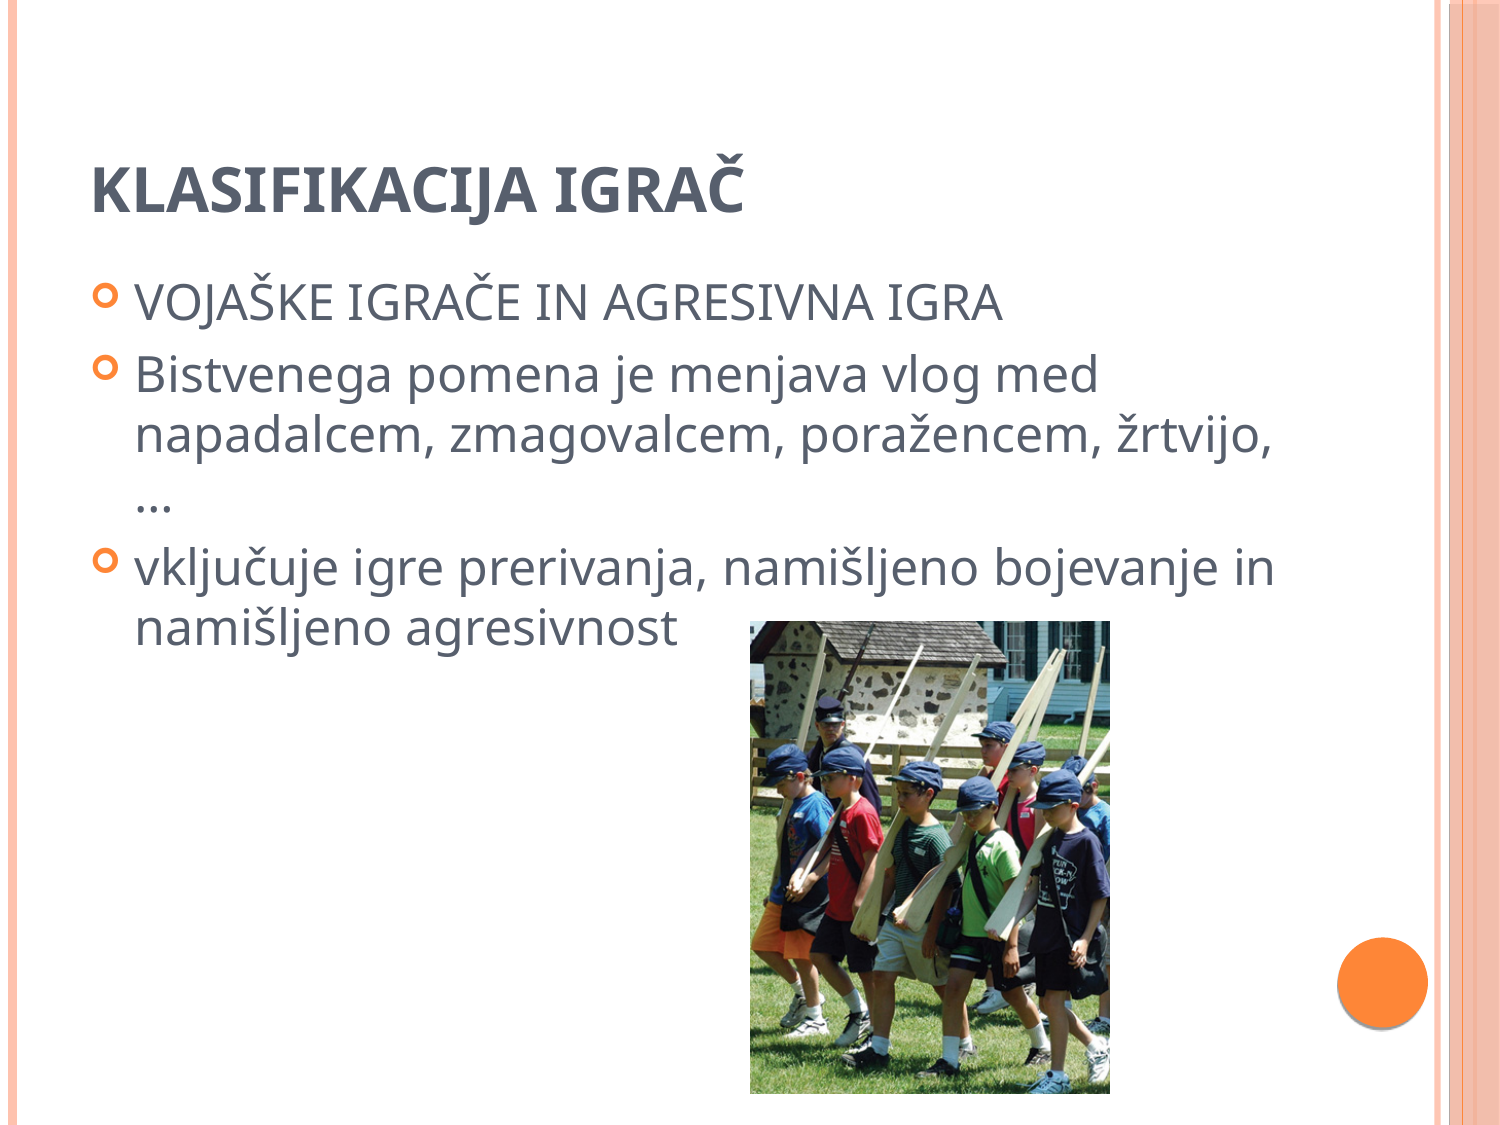

# KLASIFIKACIJA IGRAČ
VOJAŠKE IGRAČE IN AGRESIVNA IGRA
Bistvenega pomena je menjava vlog med napadalcem, zmagovalcem, poražencem, žrtvijo,…
vključuje igre prerivanja, namišljeno bojevanje in namišljeno agresivnost